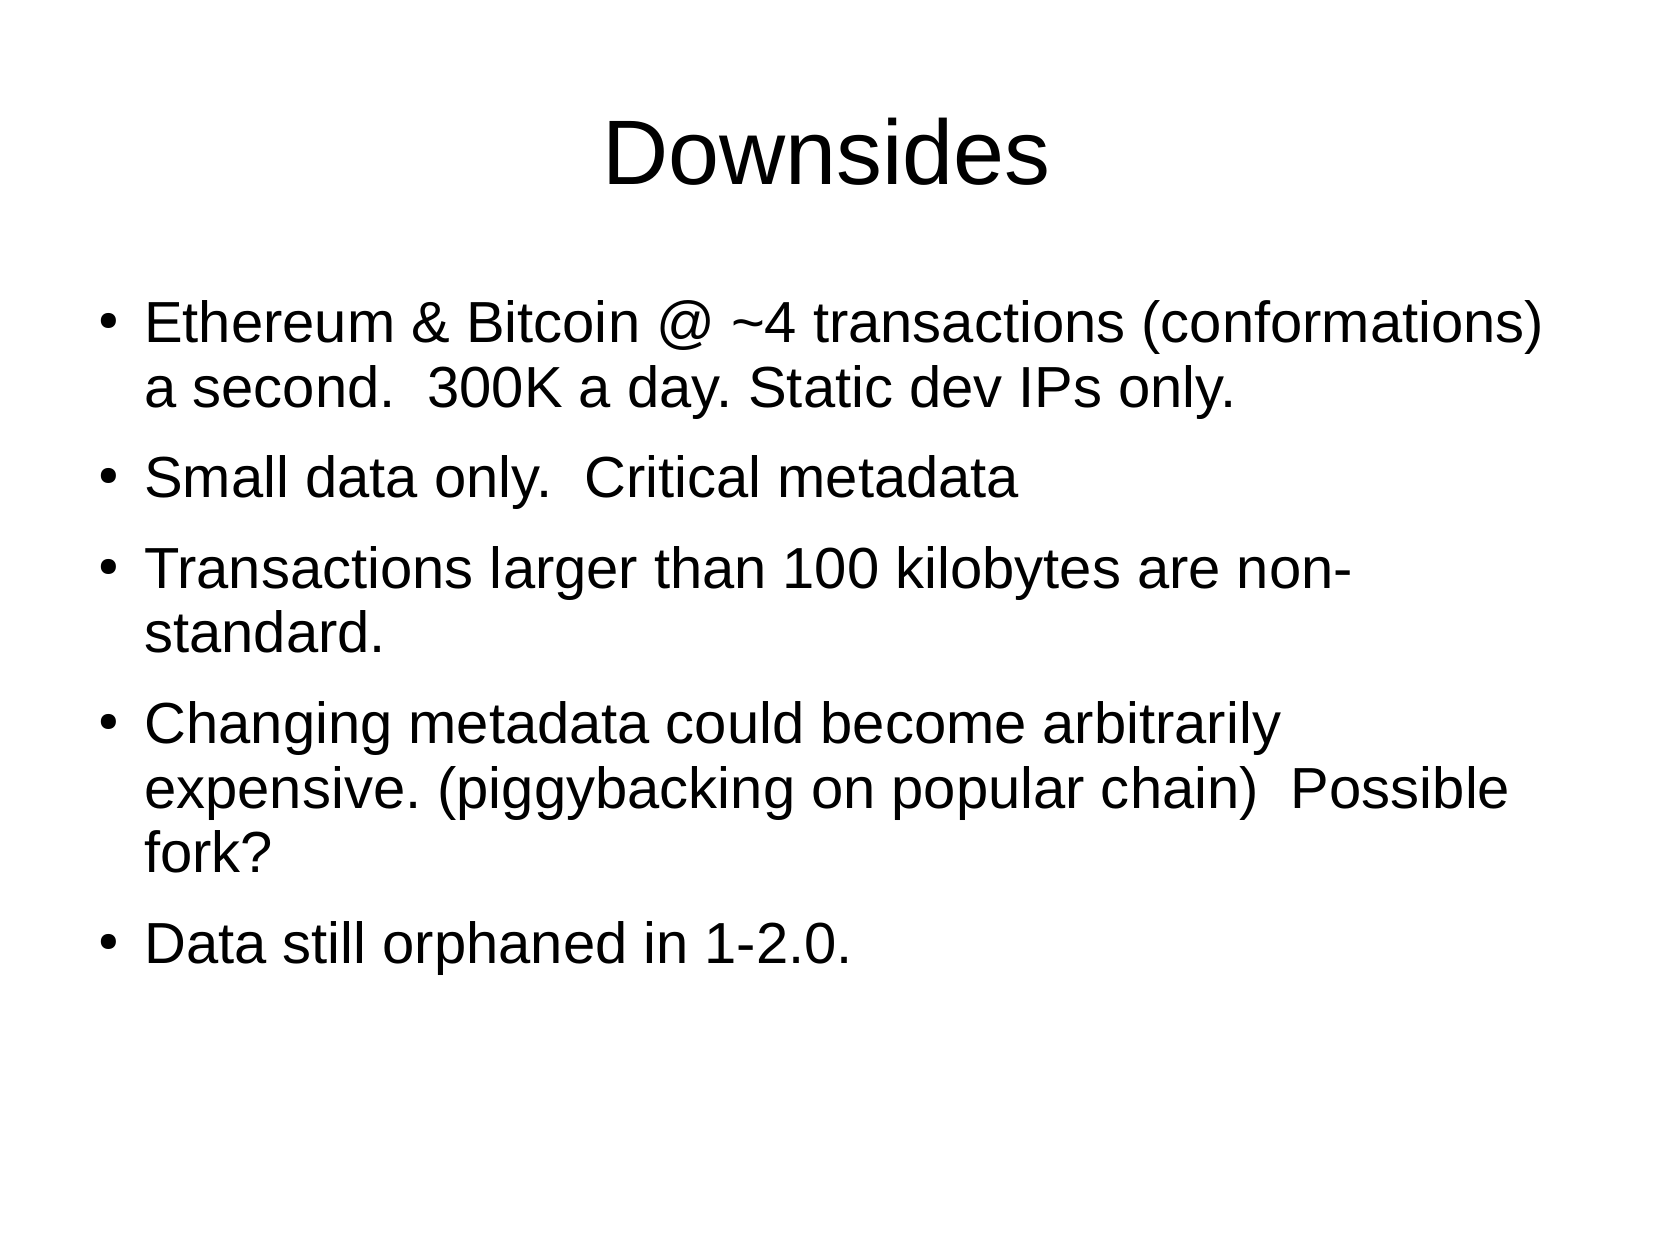

# Downsides
Ethereum & Bitcoin @ ~4 transactions (conformations) a second. 300K a day. Static dev IPs only.
Small data only. Critical metadata
Transactions larger than 100 kilobytes are non-standard.
Changing metadata could become arbitrarily expensive. (piggybacking on popular chain) Possible fork?
Data still orphaned in 1-2.0.